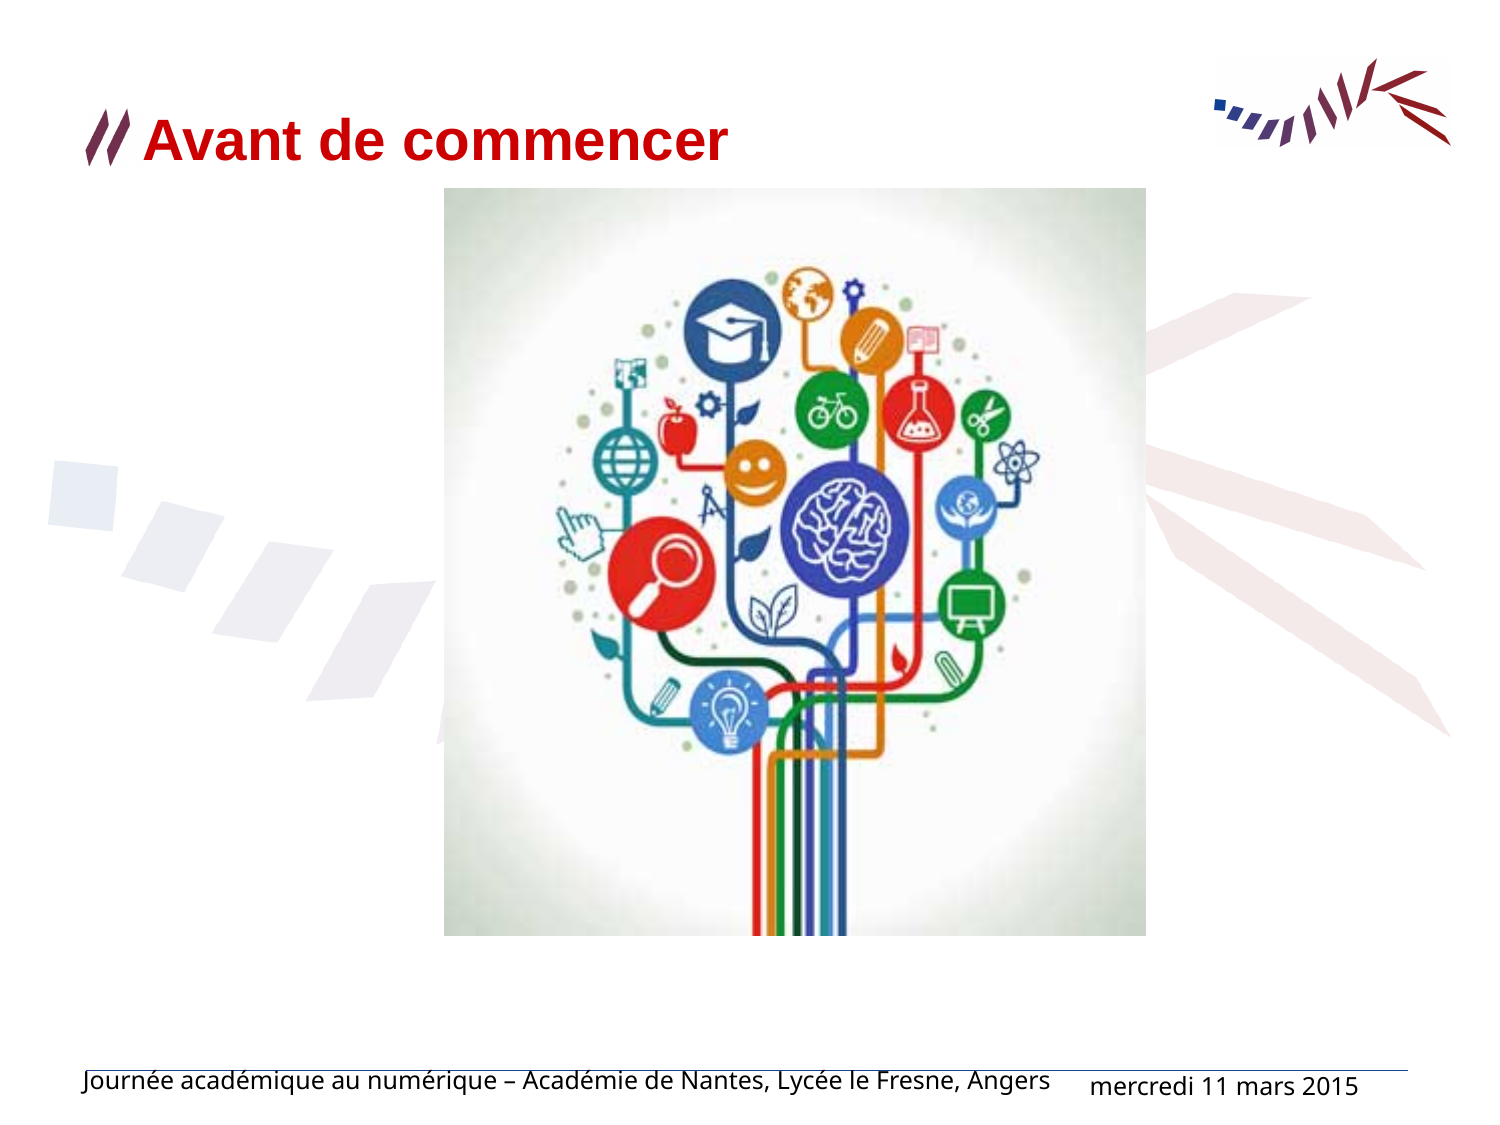

# Avant de commencer
Journée académique au numérique – Académie de Nantes, Lycée le Fresne, Angers
mercredi 11 mars 2015